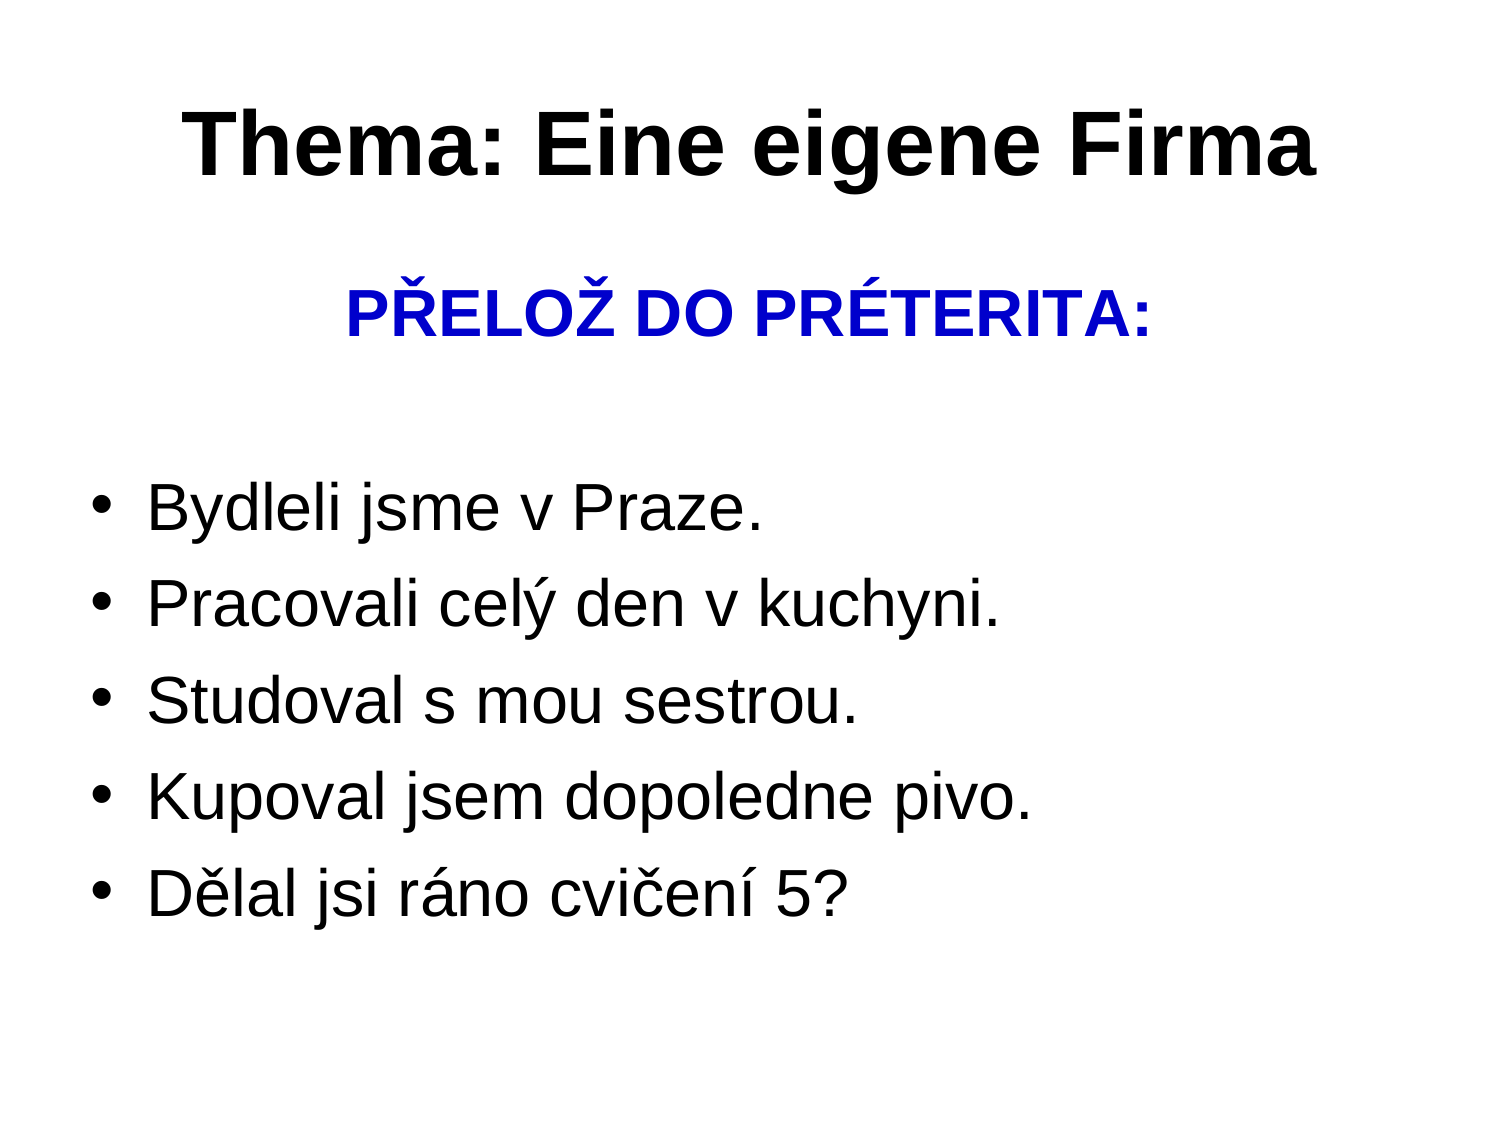

# Thema: Eine eigene Firma
PŘELOŽ DO PRÉTERITA:
Bydleli jsme v Praze.
Pracovali celý den v kuchyni.
Studoval s mou sestrou.
Kupoval jsem dopoledne pivo.
Dělal jsi ráno cvičení 5?